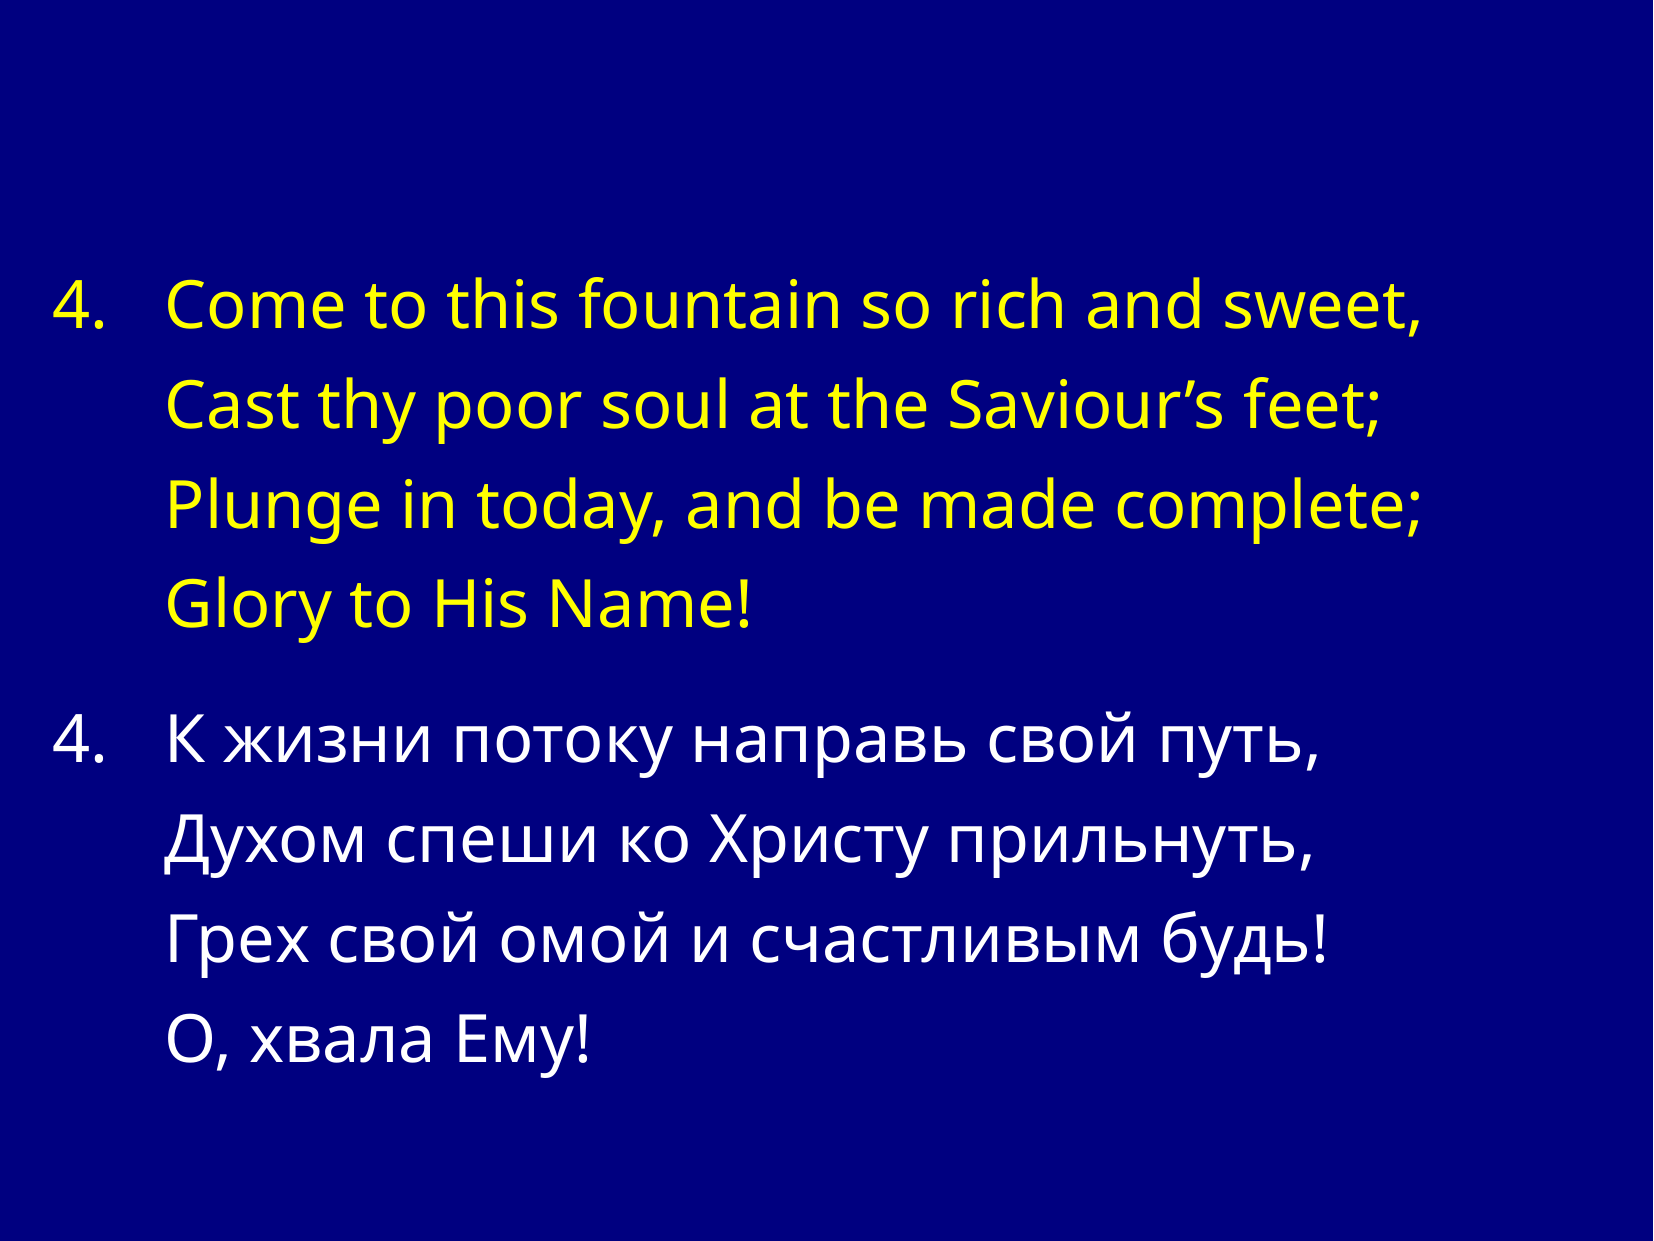

4.	Come to this fountain so rich and sweet,
	Cast thy poor soul at the Saviour’s feet;
	Plunge in today, and be made complete;
	Glory to His Name!
4.	К жизни потоку направь свой путь,
	Духом спеши ко Христу прильнуть,
	Грех свой омой и счастливым будь!
	О, хвала Ему!